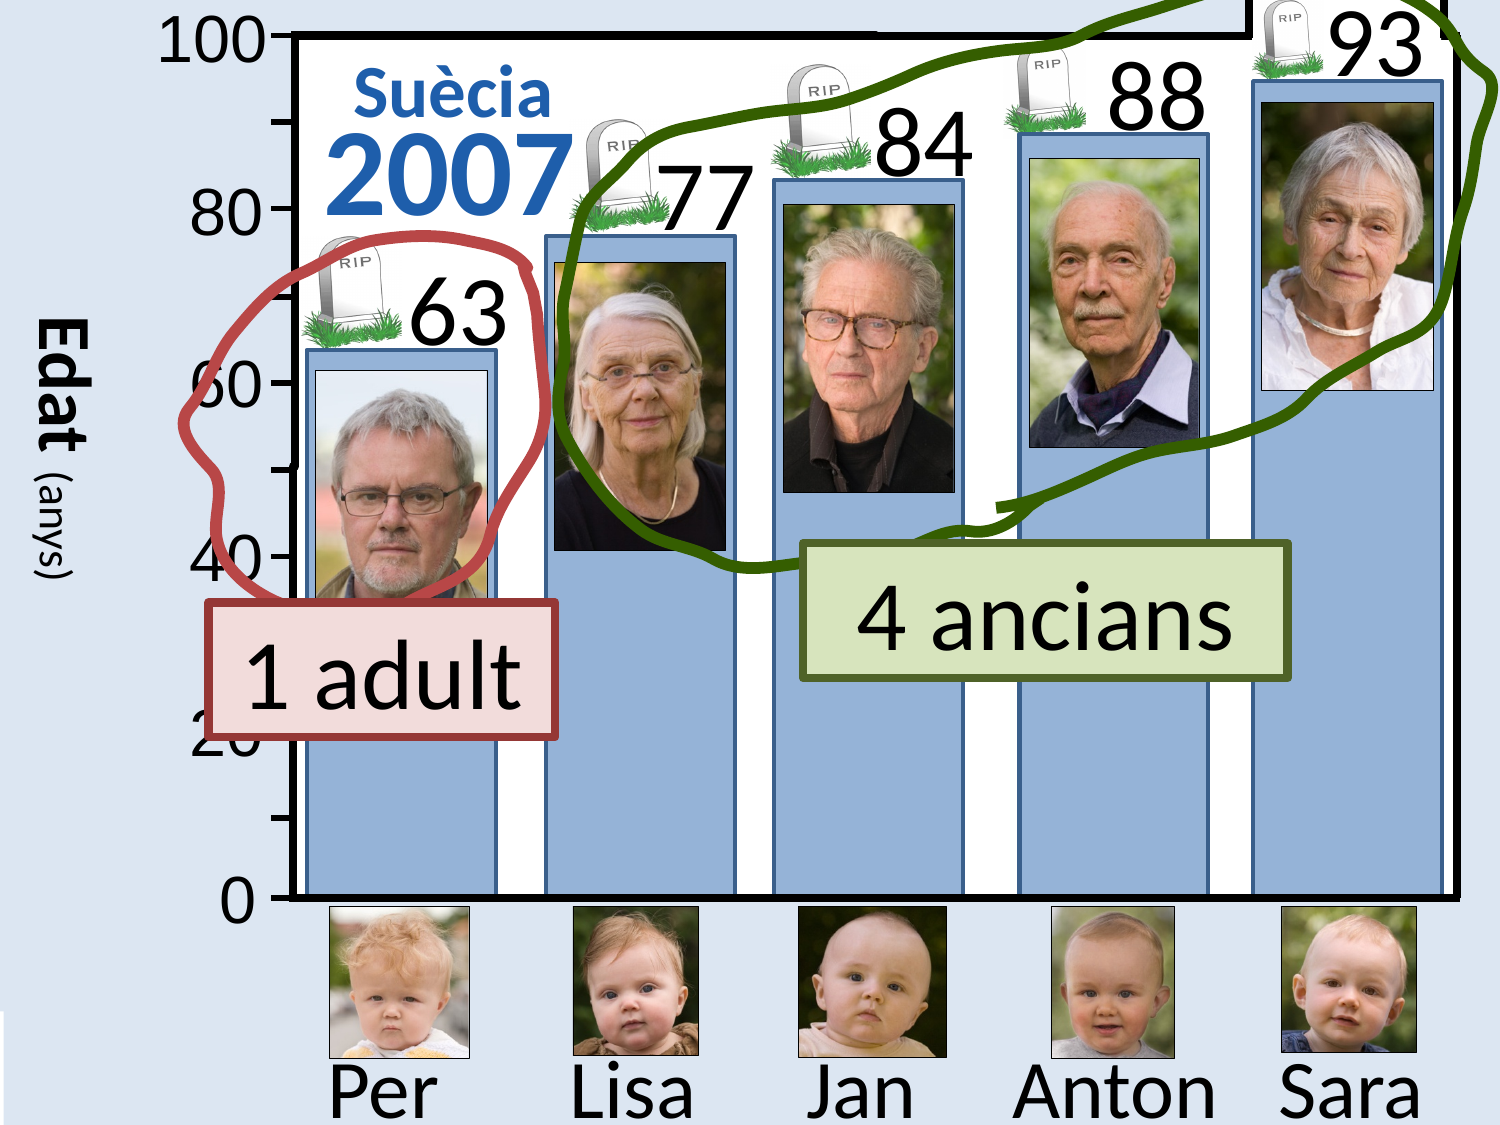

93
100
80
60
40
20
0
88
Suècia
84
2007
77
63
Edat (anys)
4 ancians
1 adult
Per
Lisa
Jan
Anton
Sara